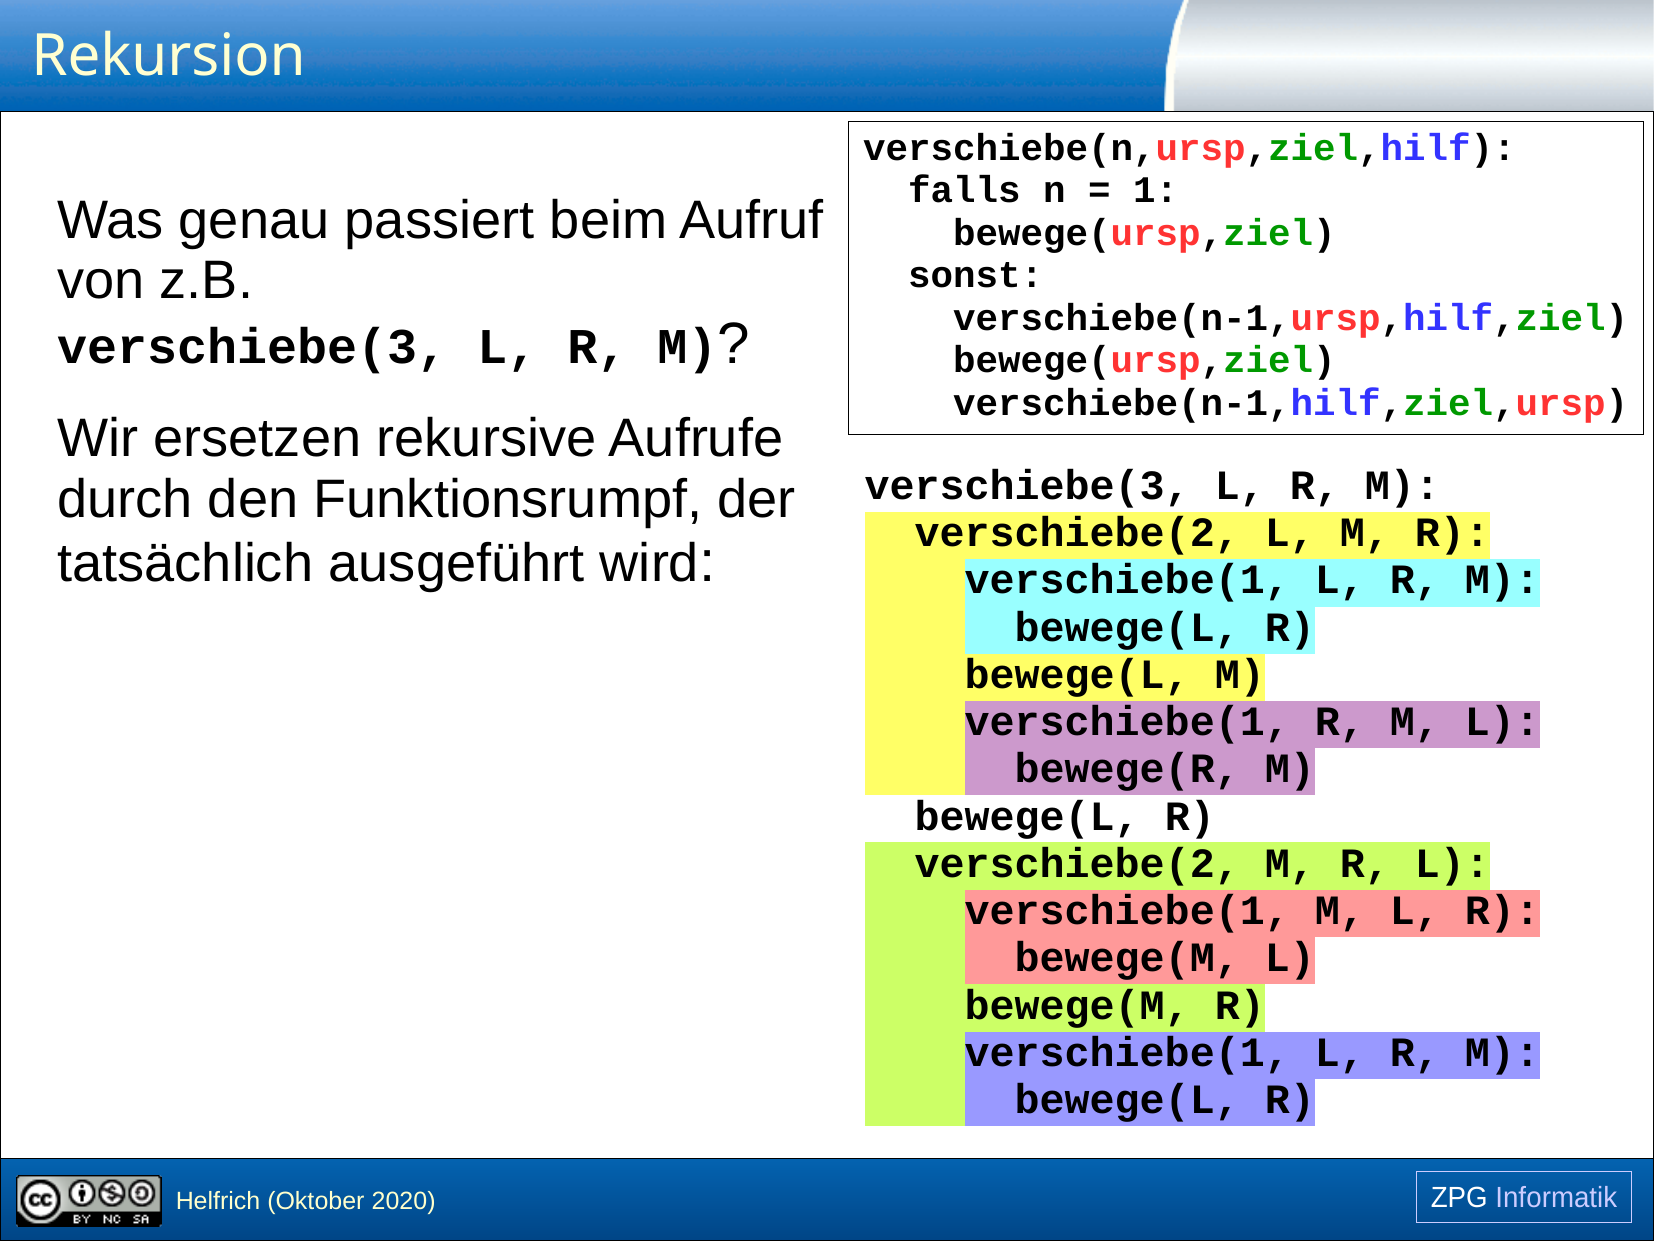

# Rekursion
verschiebe(n,ursp,ziel,hilf):
 falls n = 1:
 bewege(ursp,ziel)
 sonst:
 verschiebe(n-1,ursp,hilf,ziel)
 bewege(ursp,ziel)
 verschiebe(n-1,hilf,ziel,ursp)
Was genau passiert beim Aufruf von z.B.
verschiebe(3, L, R, M)?
Wir ersetzen rekursive Aufrufe durch den Funktionsrumpf, der tatsächlich ausgeführt wird:
verschiebe(3, L, R, M):
 verschiebe(2, L, M, R)
 bewege(L, R)
 verschiebe(2, M, R, L)
verschiebe(3, L, R, M):
 verschiebe(2, L, M, R):
 verschiebe(1, L, R, M)
 bewege(L, M)
 verschiebe(1, R, M, L)
 bewege(L, R)
 verschiebe(2, M, R, L):
 verschiebe(1, M, L, R)
 bewege(M, L)
 verschiebe(1, L, R, M)
verschiebe(3, L, R, M):
 verschiebe(2, L, M, R):
 verschiebe(1, L, R, M):
 bewege(L, R)
 bewege(L, M)
 verschiebe(1, R, M, L):
 bewege(R, M)
 bewege(L, R)
 verschiebe(2, M, R, L):
 verschiebe(1, M, L, R):
 bewege(M, L)
 bewege(M, R)
 verschiebe(1, L, R, M):
 bewege(L, R)